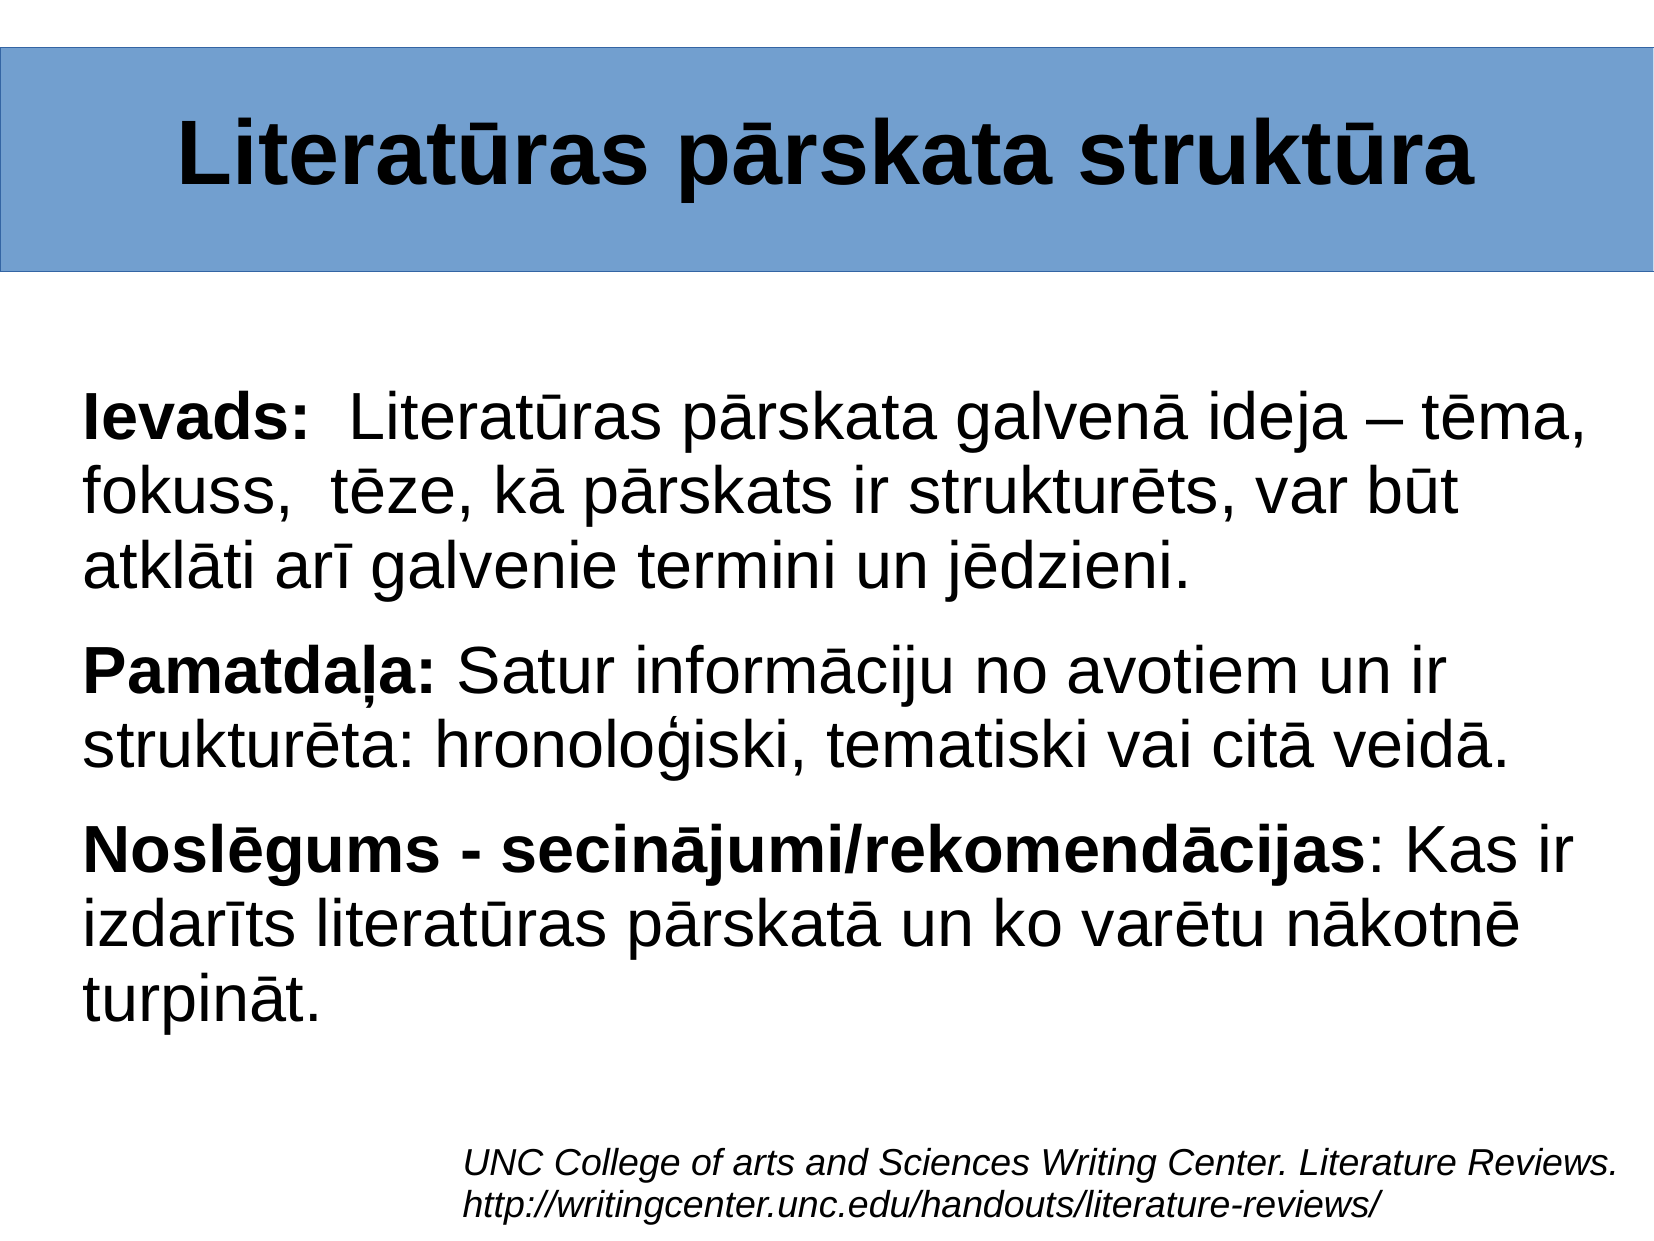

# Literatūras pārskata struktūra
Ievads: Literatūras pārskata galvenā ideja – tēma, fokuss, tēze, kā pārskats ir strukturēts, var būt atklāti arī galvenie termini un jēdzieni.
Pamatdaļa: Satur informāciju no avotiem un ir strukturēta: hronoloģiski, tematiski vai citā veidā.
Noslēgums - secinājumi/rekomendācijas: Kas ir izdarīts literatūras pārskatā un ko varētu nākotnē turpināt.
UNC College of arts and Sciences Writing Center. Literature Reviews.
http://writingcenter.unc.edu/handouts/literature-reviews/